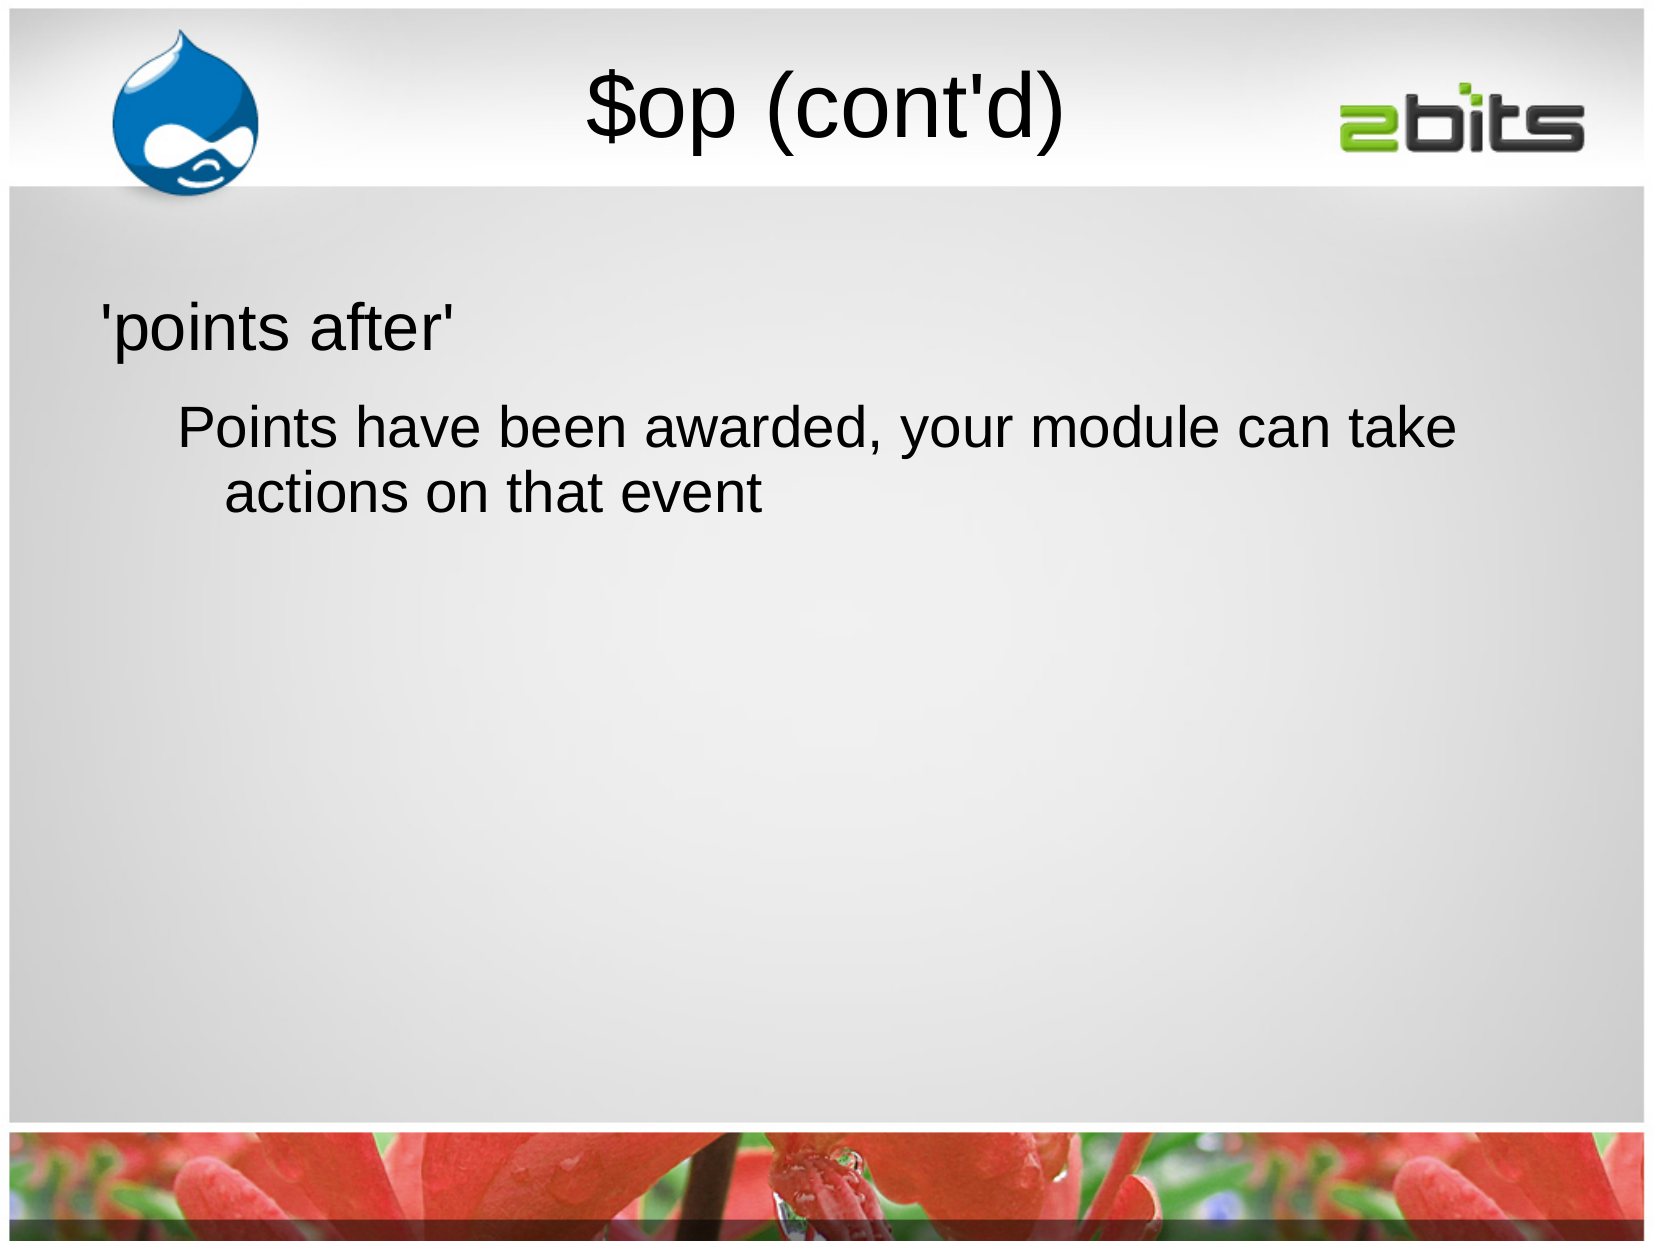

# $op (cont'd)
'points after'
Points have been awarded, your module can take actions on that event